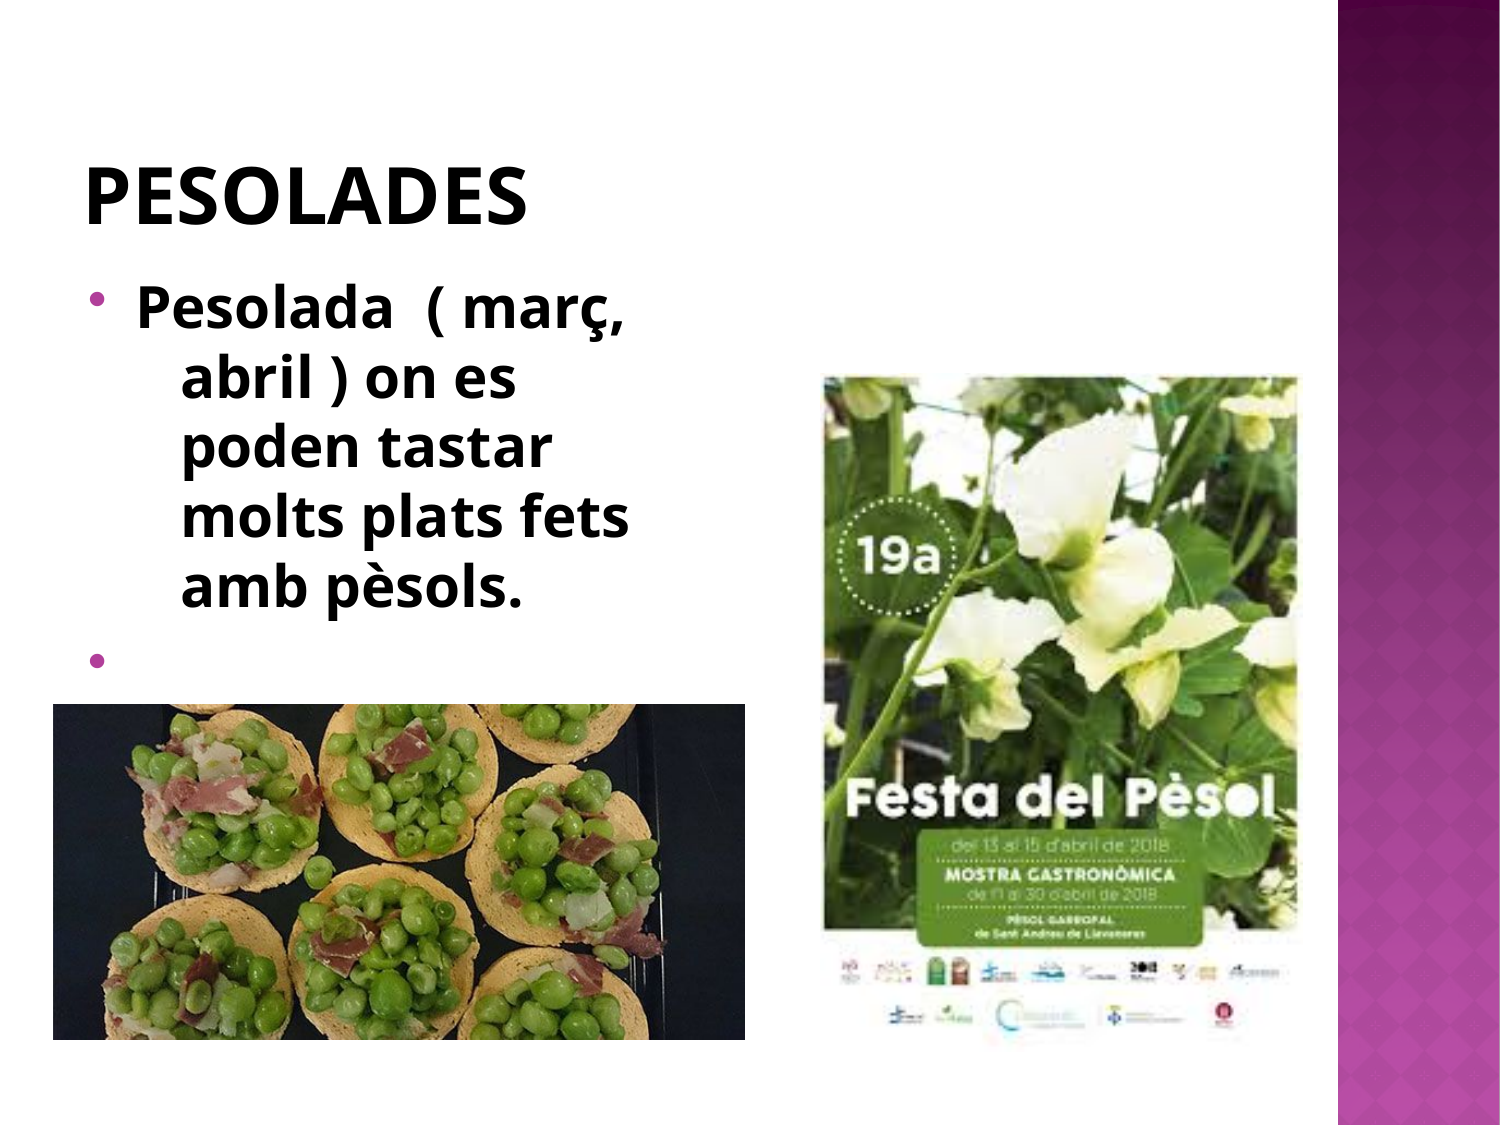

# PESOLADES
Pesolada ( març, abril ) on es poden tastar molts plats fets amb pèsols.